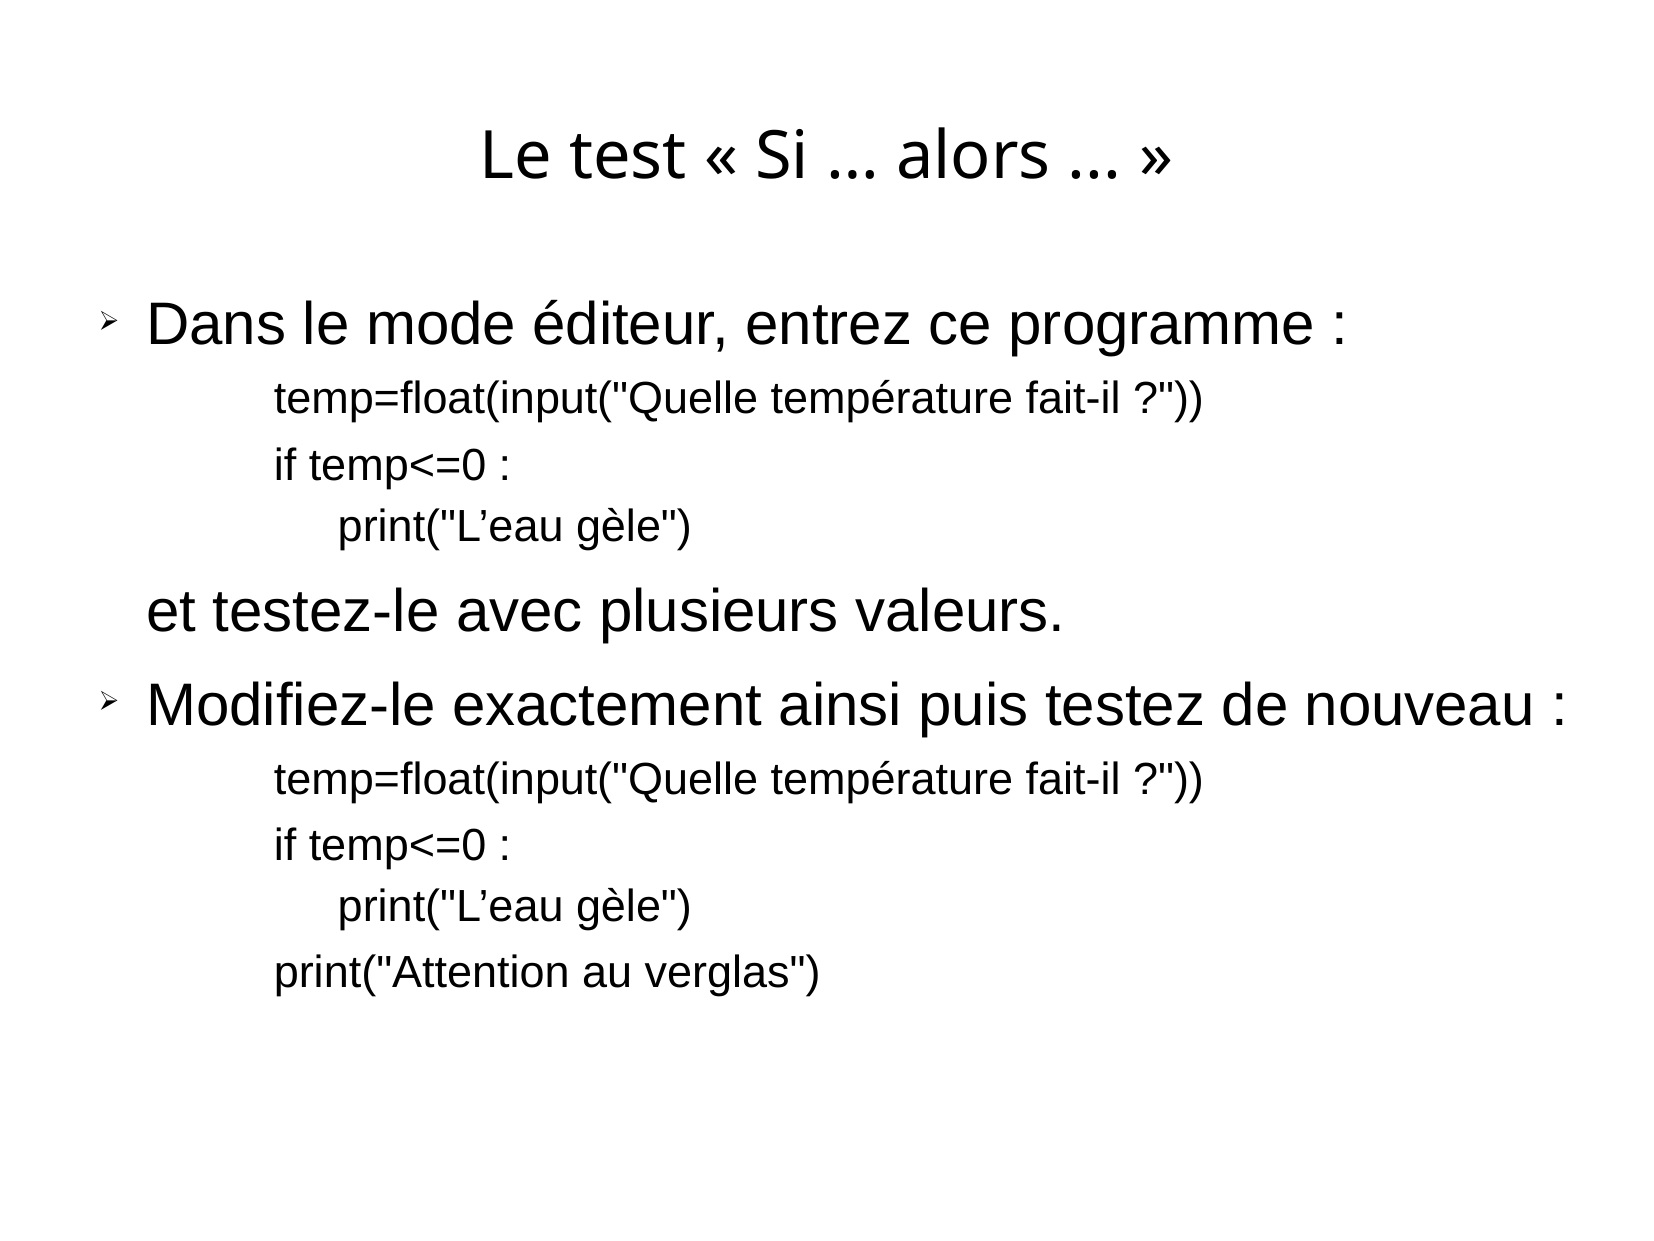

# Le test « Si … alors ... »
Dans le mode éditeur, entrez ce programme :
temp=float(input("Quelle température fait-il ?"))
if temp<=0 :
print("L’eau gèle")
et testez-le avec plusieurs valeurs.
Modifiez-le exactement ainsi puis testez de nouveau :
temp=float(input("Quelle température fait-il ?"))
if temp<=0 :
print("L’eau gèle")
print("Attention au verglas")